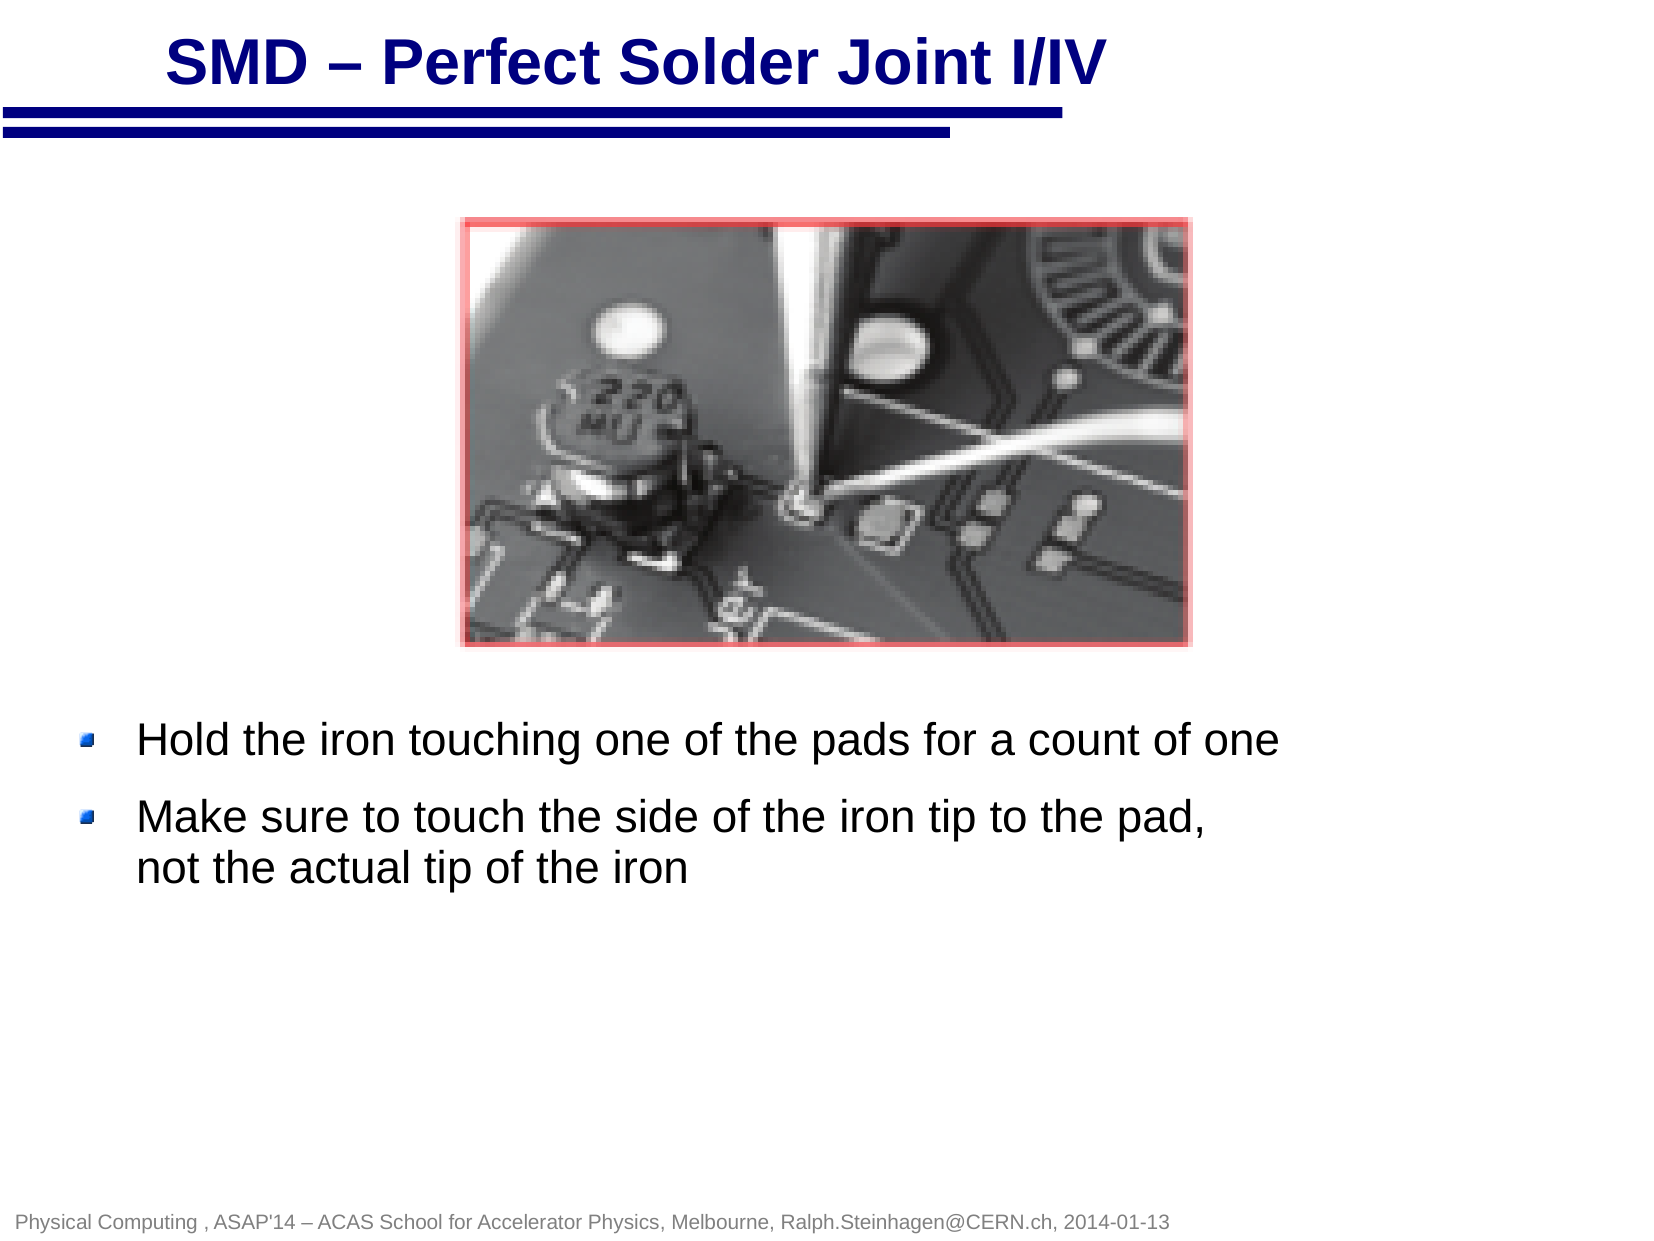

SMD – Perfect Solder Joint I/IV
# Hold the iron touching one of the pads for a count of one
Make sure to touch the side of the iron tip to the pad, 			not the actual tip of the iron